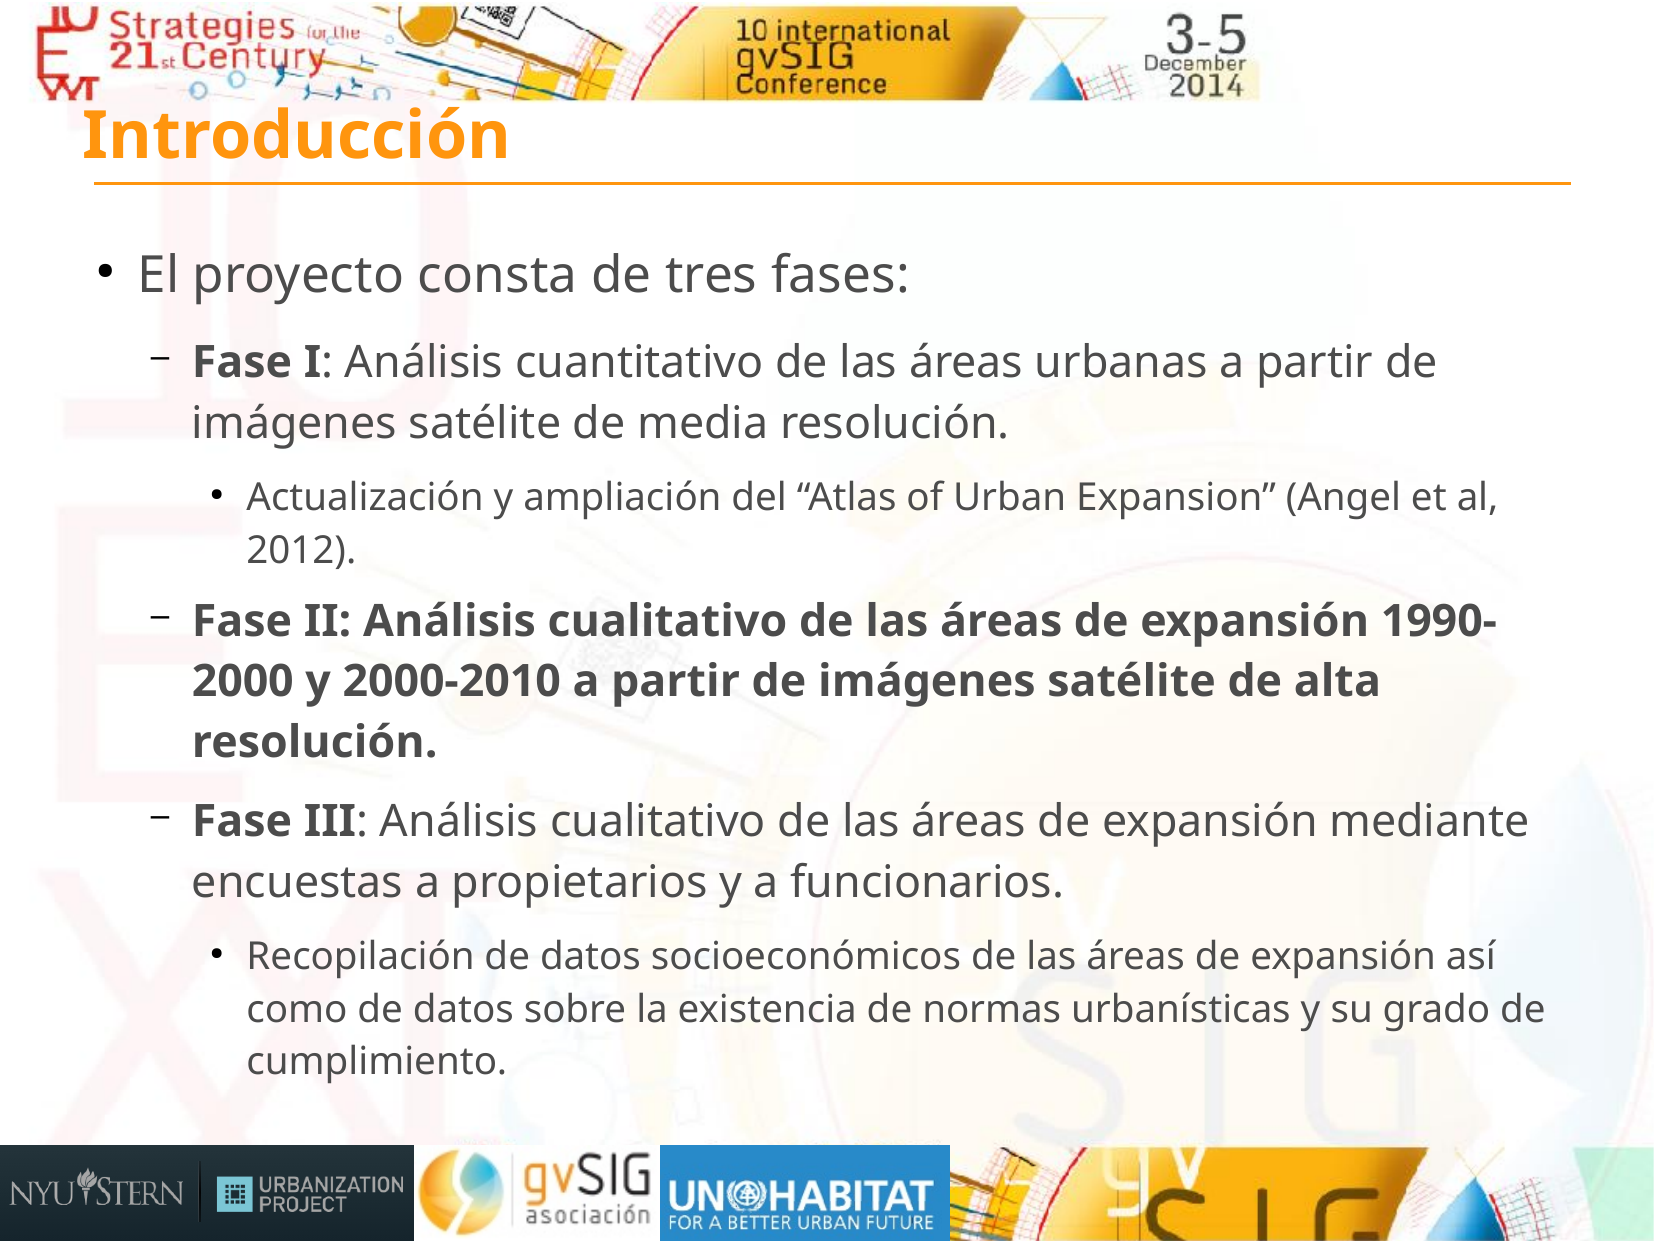

Introducción
# El proyecto consta de tres fases:
Fase I: Análisis cuantitativo de las áreas urbanas a partir de imágenes satélite de media resolución.
Actualización y ampliación del “Atlas of Urban Expansion” (Angel et al, 2012).
Fase II: Análisis cualitativo de las áreas de expansión 1990-2000 y 2000-2010 a partir de imágenes satélite de alta resolución.
Fase III: Análisis cualitativo de las áreas de expansión mediante encuestas a propietarios y a funcionarios.
Recopilación de datos socioeconómicos de las áreas de expansión así como de datos sobre la existencia de normas urbanísticas y su grado de cumplimiento.